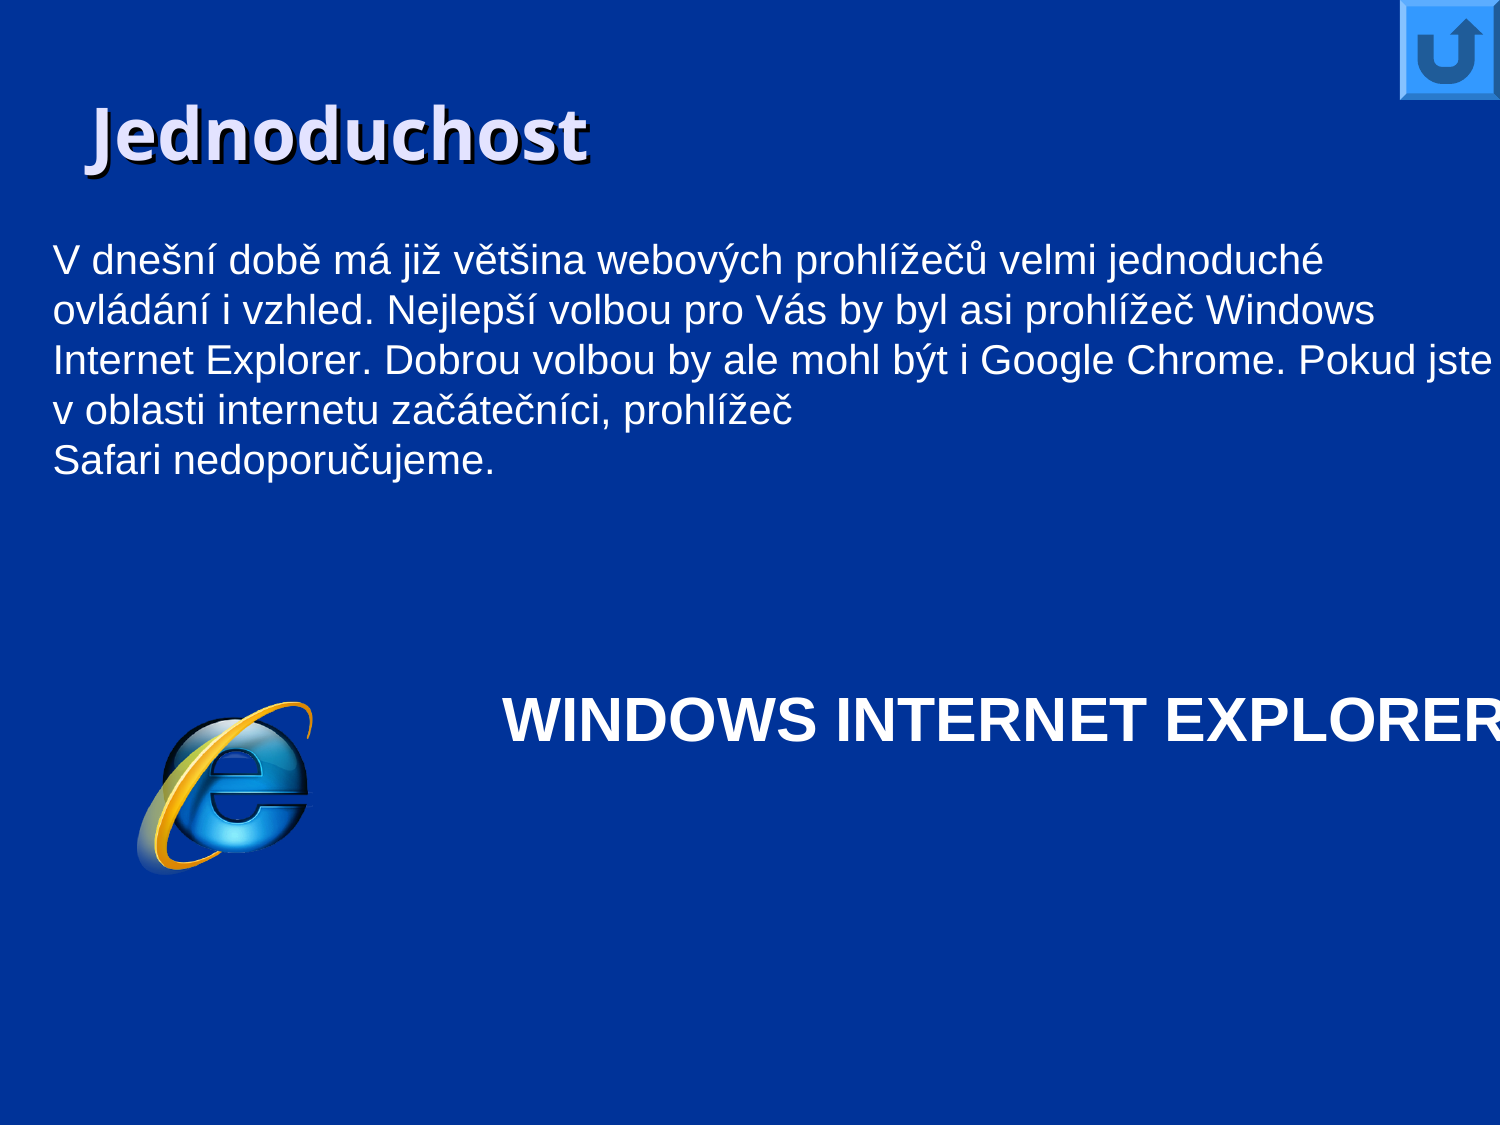

# Jednoduchost
V dnešní době má již většina webových prohlížečů velmi jednoduché
ovládání i vzhled. Nejlepší volbou pro Vás by byl asi prohlížeč Windows
Internet Explorer. Dobrou volbou by ale mohl být i Google Chrome. Pokud jste
v oblasti internetu začátečníci, prohlížeč
Safari nedoporučujeme.
			WINDOWS INTERNET EXPLORER